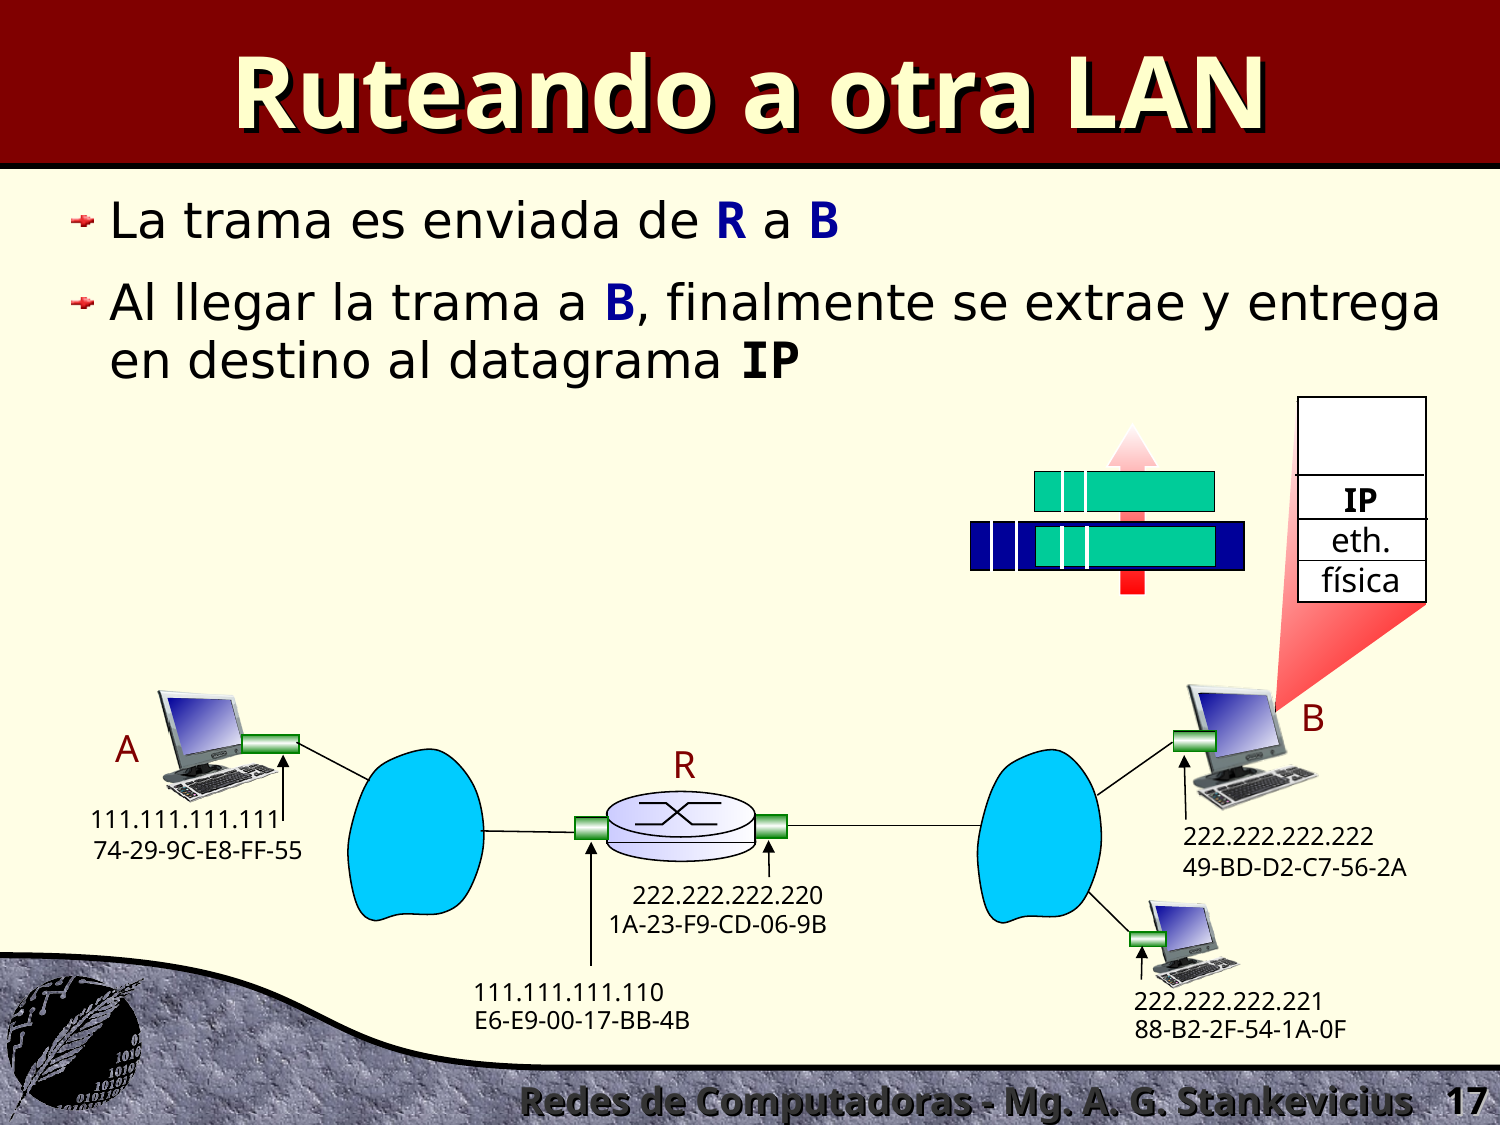

# Ruteando a otra LAN
La trama es enviada de R a B
Al llegar la trama a B, finalmente se extrae y entrega en destino al datagrama IP
IP
eth.
física
B
A
R
111.111.111.111
222.222.222.222
49-BD-D2-C7-56-2A
74-29-9C-E8-FF-55
222.222.222.220
1A-23-F9-CD-06-9B
111.111.111.110
E6-E9-00-17-BB-4B
222.222.222.221
88-B2-2F-54-1A-0F
17